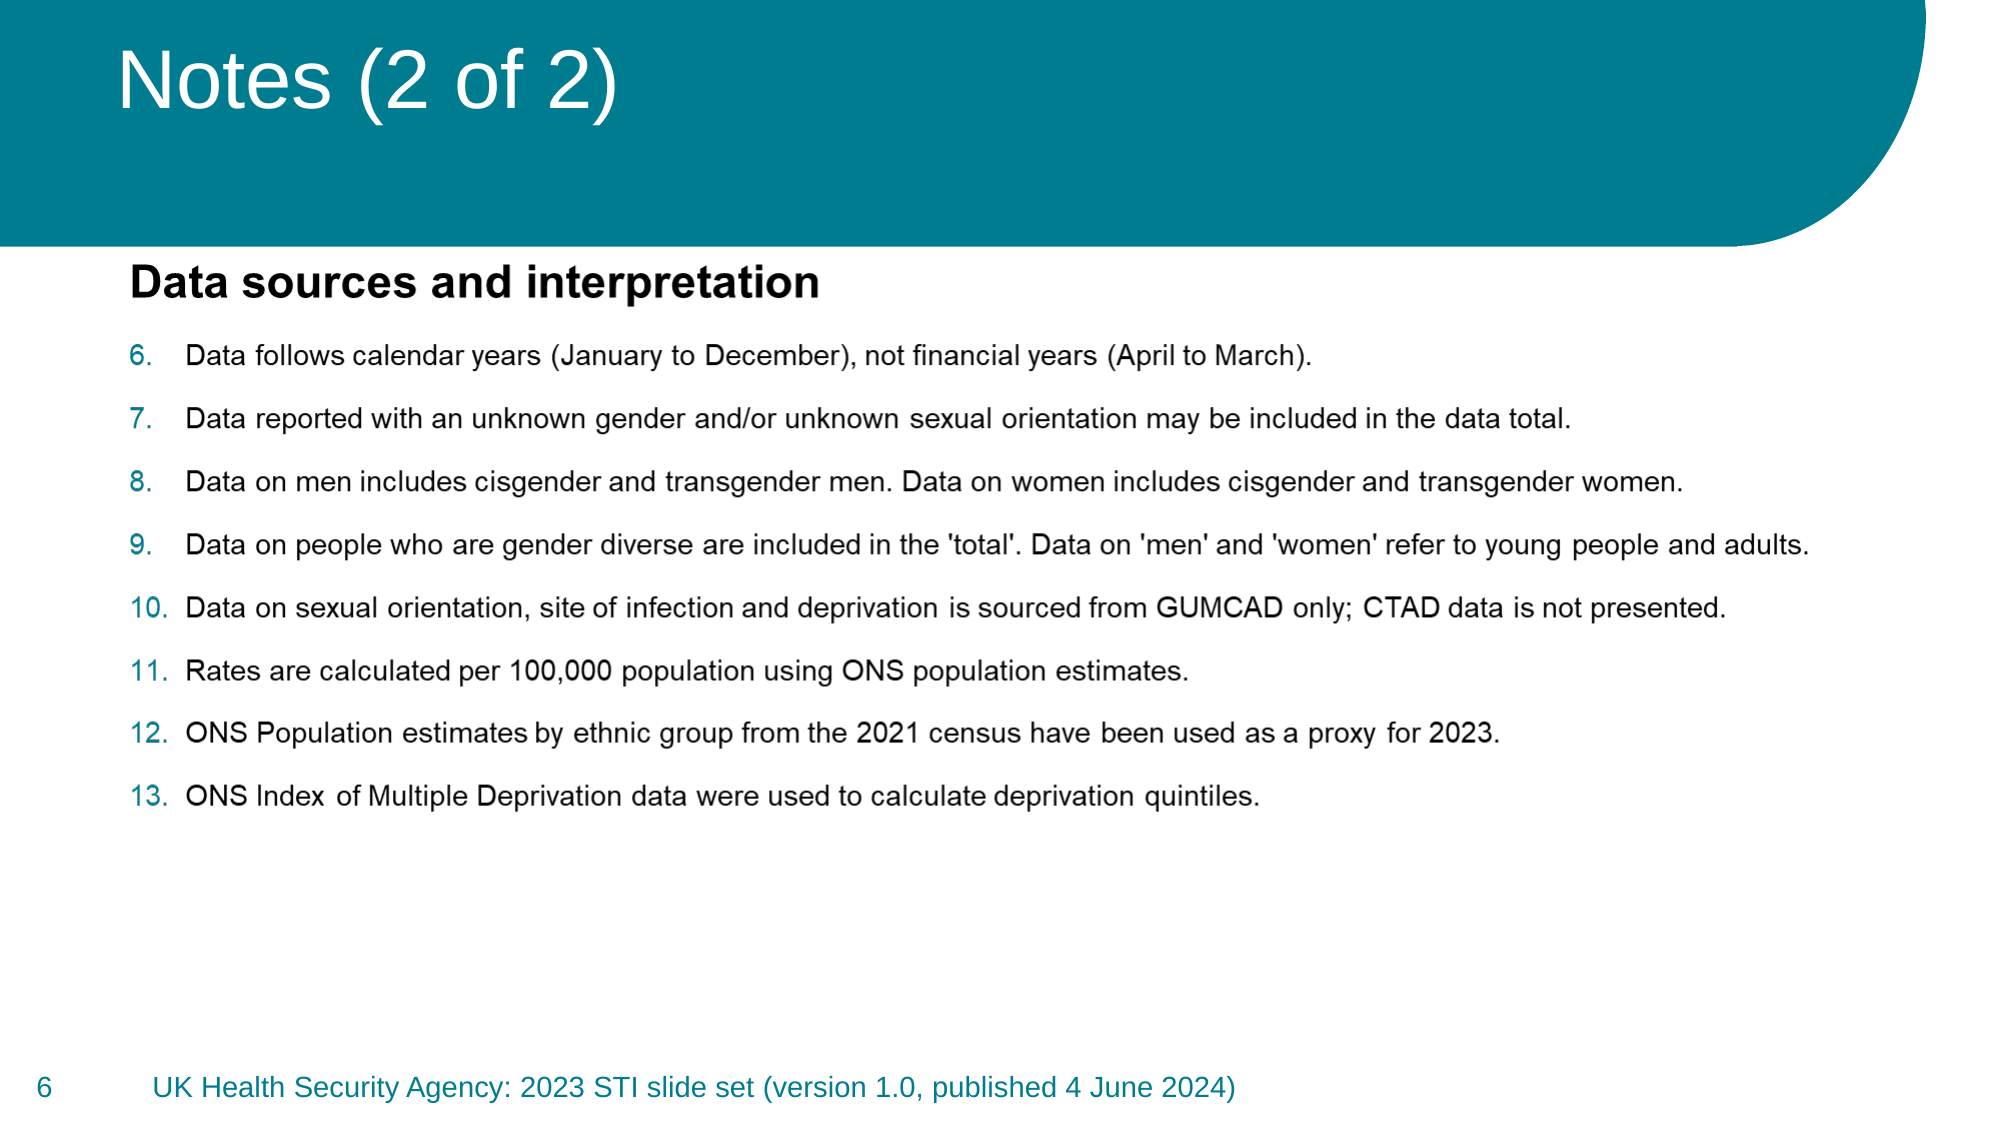

# Notes (2 of 2)
6
UK Health Security Agency: 2023 STI slide set (version 1.0, published 4 June 2024)